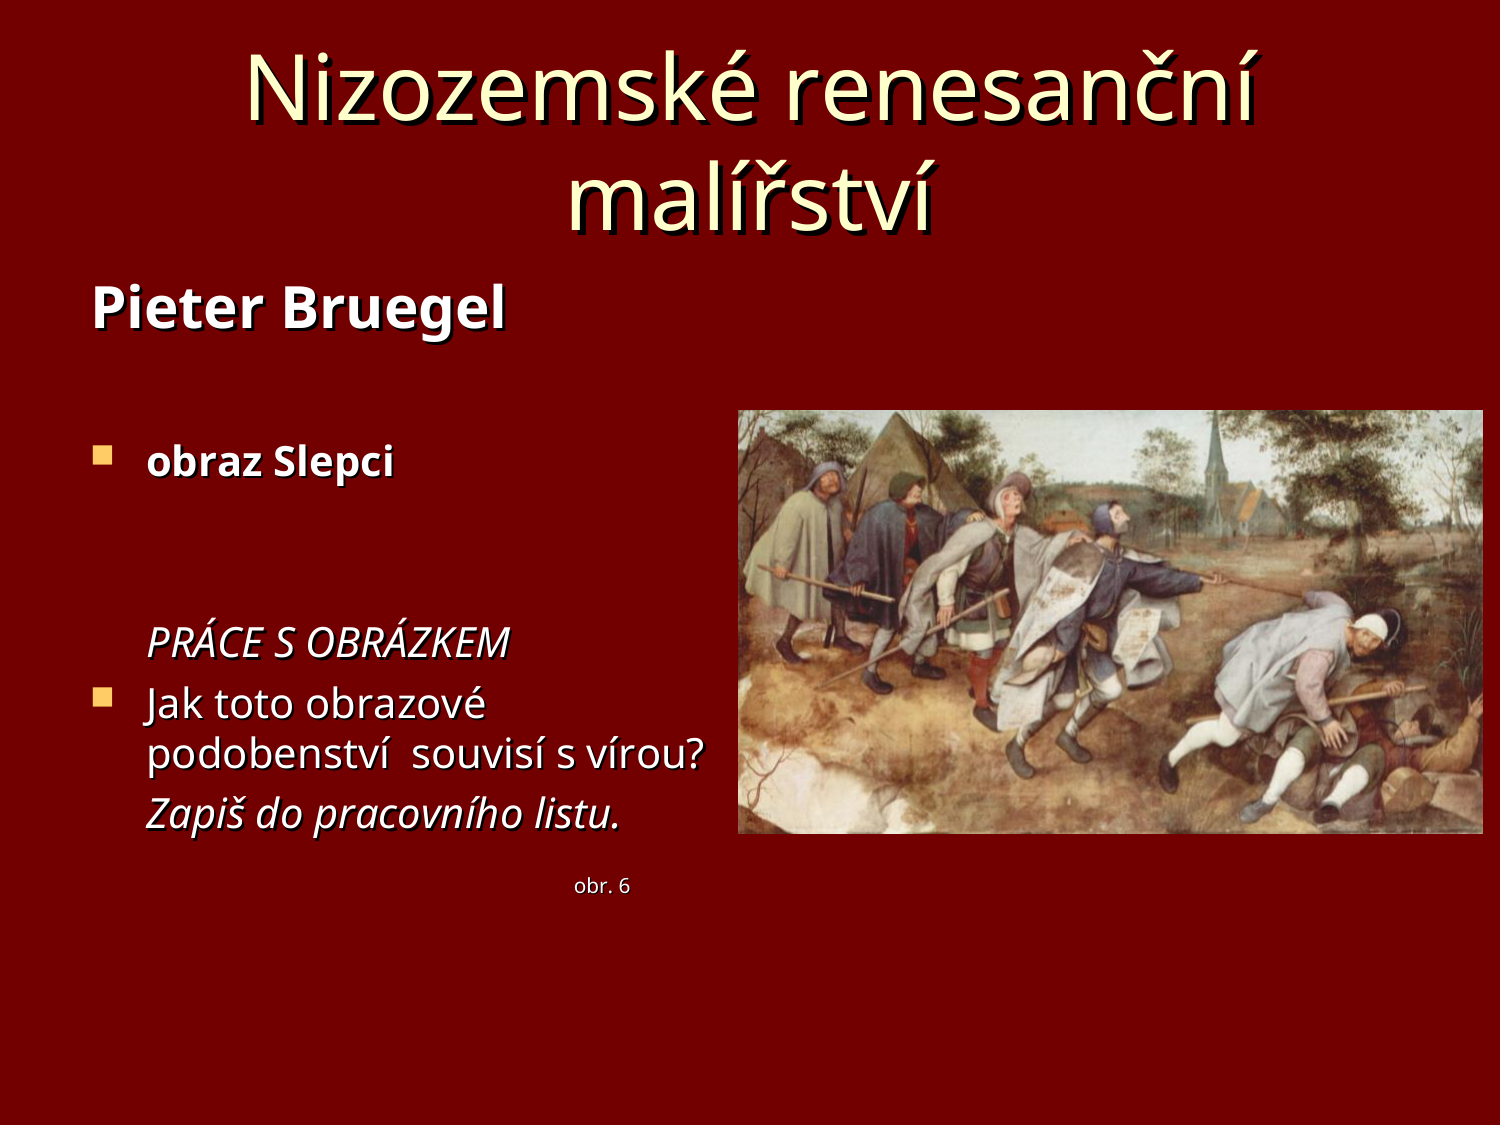

# Nizozemské renesanční malířství
Pieter Bruegel
obraz Slepci
	PRÁCE S OBRÁZKEM
Jak toto obrazové podobenství souvisí s vírou?
	Zapiš do pracovního listu.
 obr. 6